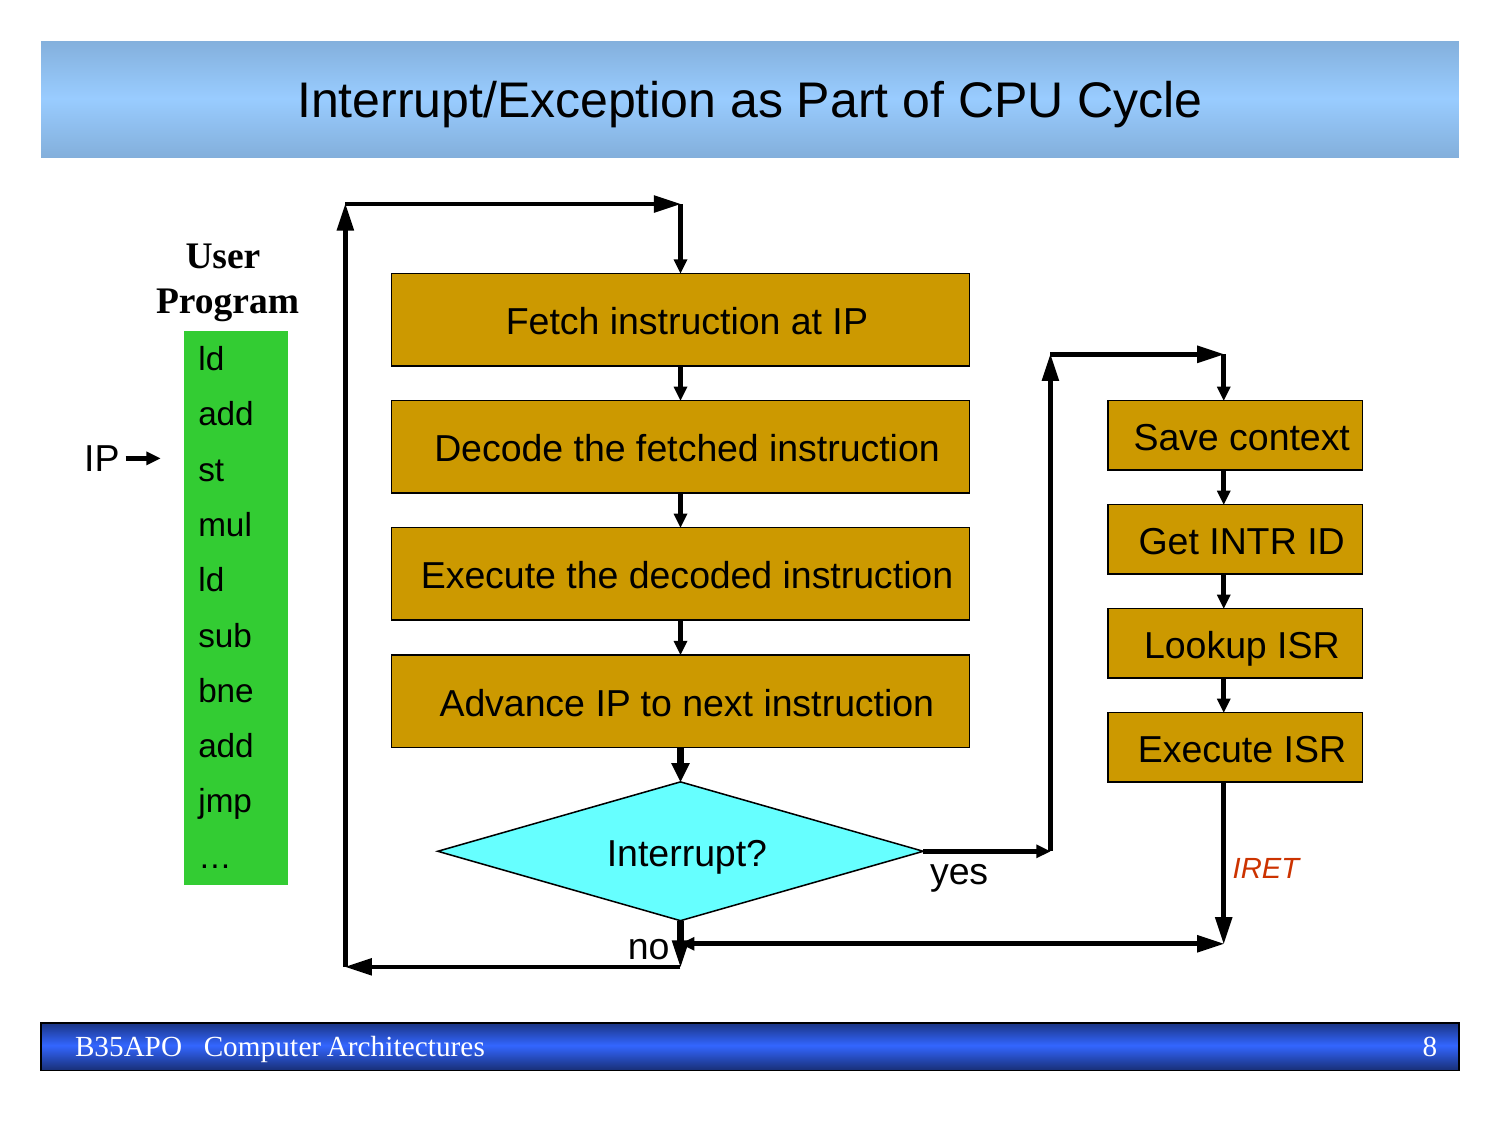

# Interrupt/Exception as Part of CPU Cycle
User
Program
Fetch instruction at IP
| ld |
| --- |
| add |
| st |
| mul |
| ld |
| sub |
| bne |
| add |
| jmp |
| … |
Decode the fetched instruction
Save context
IP
Get INTR ID
Execute the decoded instruction
Lookup ISR
Advance IP to next instruction
Execute ISR
Interrupt?
yes
IRET
no
B35APO Computer Architectures
8